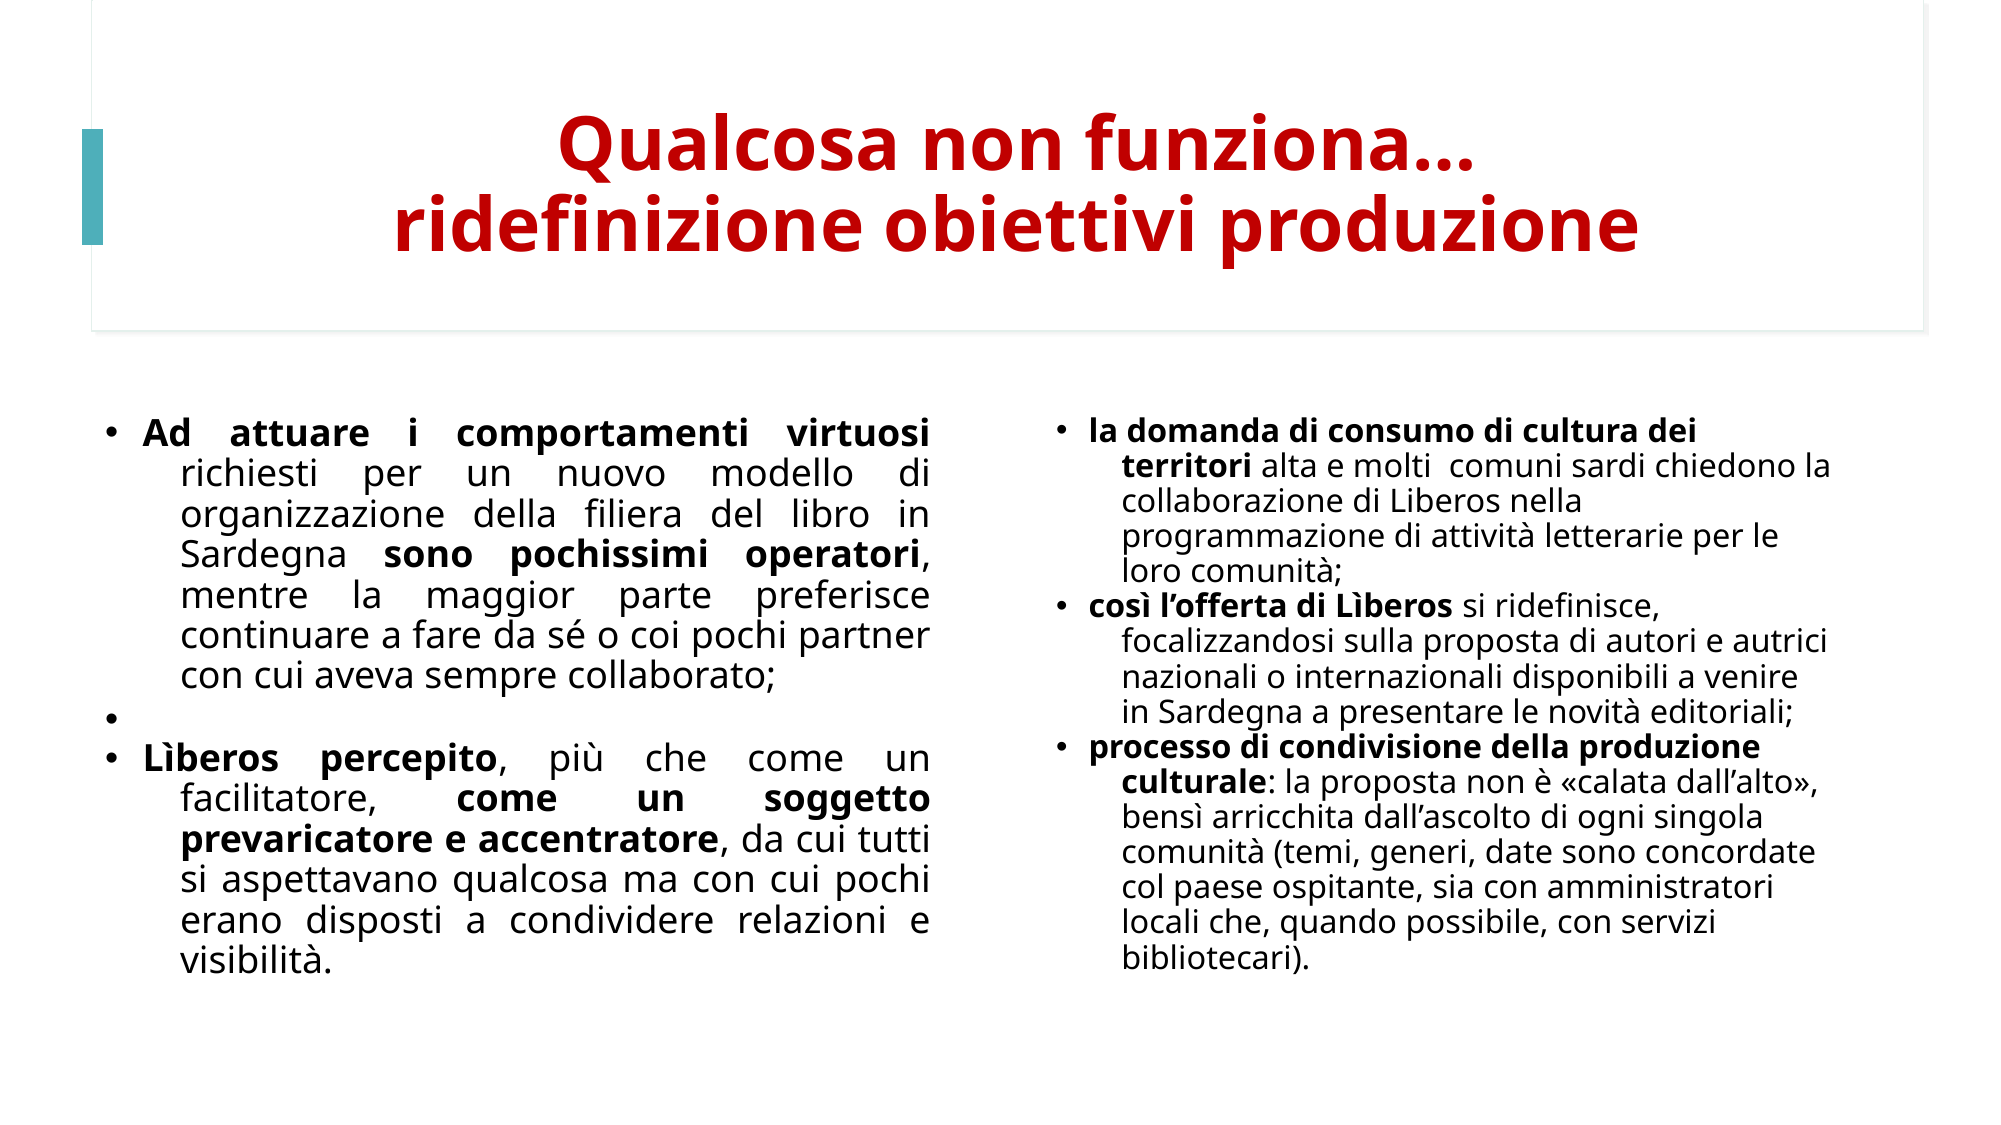

# Qualcosa non funziona… ridefinizione obiettivi produzione
Ad attuare i comportamenti virtuosi richiesti per un nuovo modello di organizzazione della filiera del libro in Sardegna sono pochissimi operatori, mentre la maggior parte preferisce continuare a fare da sé o coi pochi partner con cui aveva sempre collaborato;
Lìberos percepito, più che come un facilitatore, come un soggetto prevaricatore e accentratore, da cui tutti si aspettavano qualcosa ma con cui pochi erano disposti a condividere relazioni e visibilità.
la domanda di consumo di cultura dei territori alta e molti comuni sardi chiedono la collaborazione di Liberos nella programmazione di attività letterarie per le loro comunità;
così l’offerta di Lìberos si ridefinisce, focalizzandosi sulla proposta di autori e autrici nazionali o internazionali disponibili a venire in Sardegna a presentare le novità editoriali;
processo di condivisione della produzione culturale: la proposta non è «calata dall’alto», bensì arricchita dall’ascolto di ogni singola comunità (temi, generi, date sono concordate col paese ospitante, sia con amministratori locali che, quando possibile, con servizi bibliotecari).